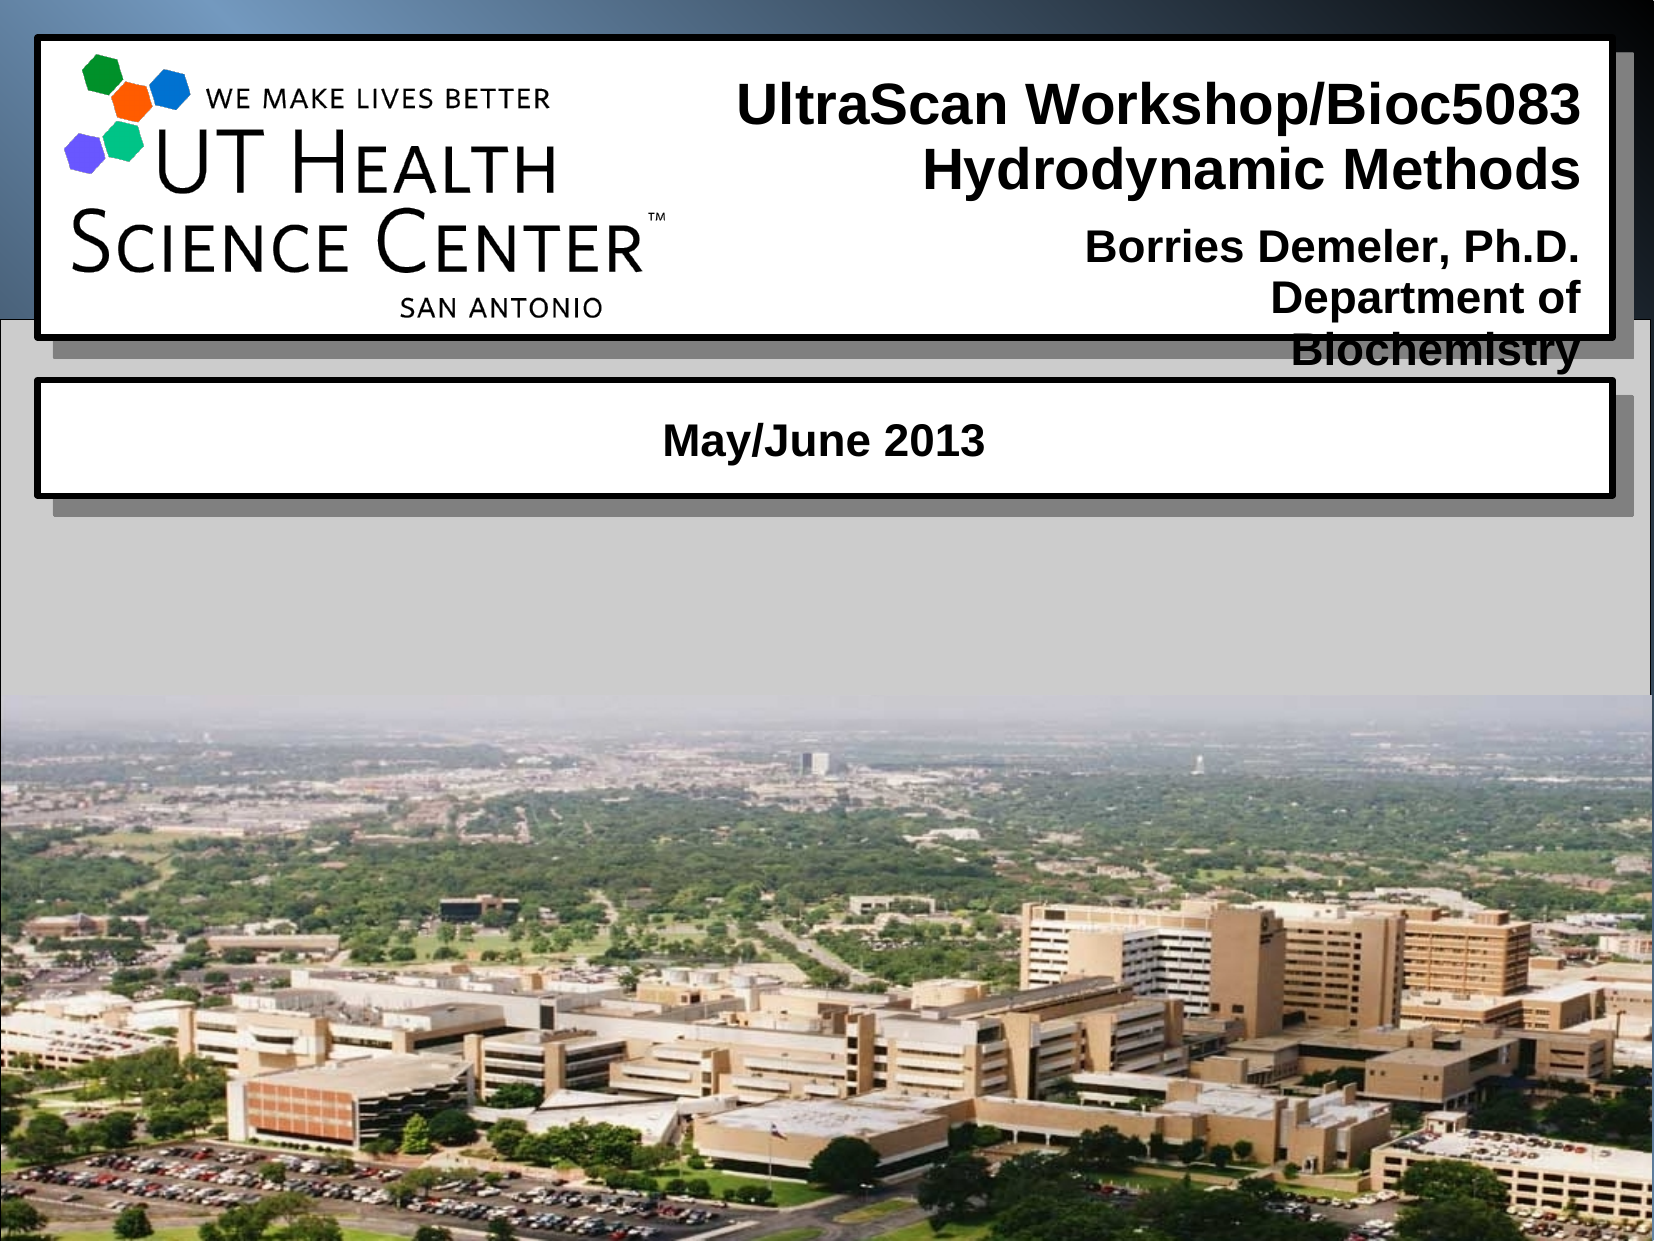

UltraScan Workshop/Bioc5083
Hydrodynamic Methods
Borries Demeler, Ph.D.
Department of Biochemistry
May/June 2013